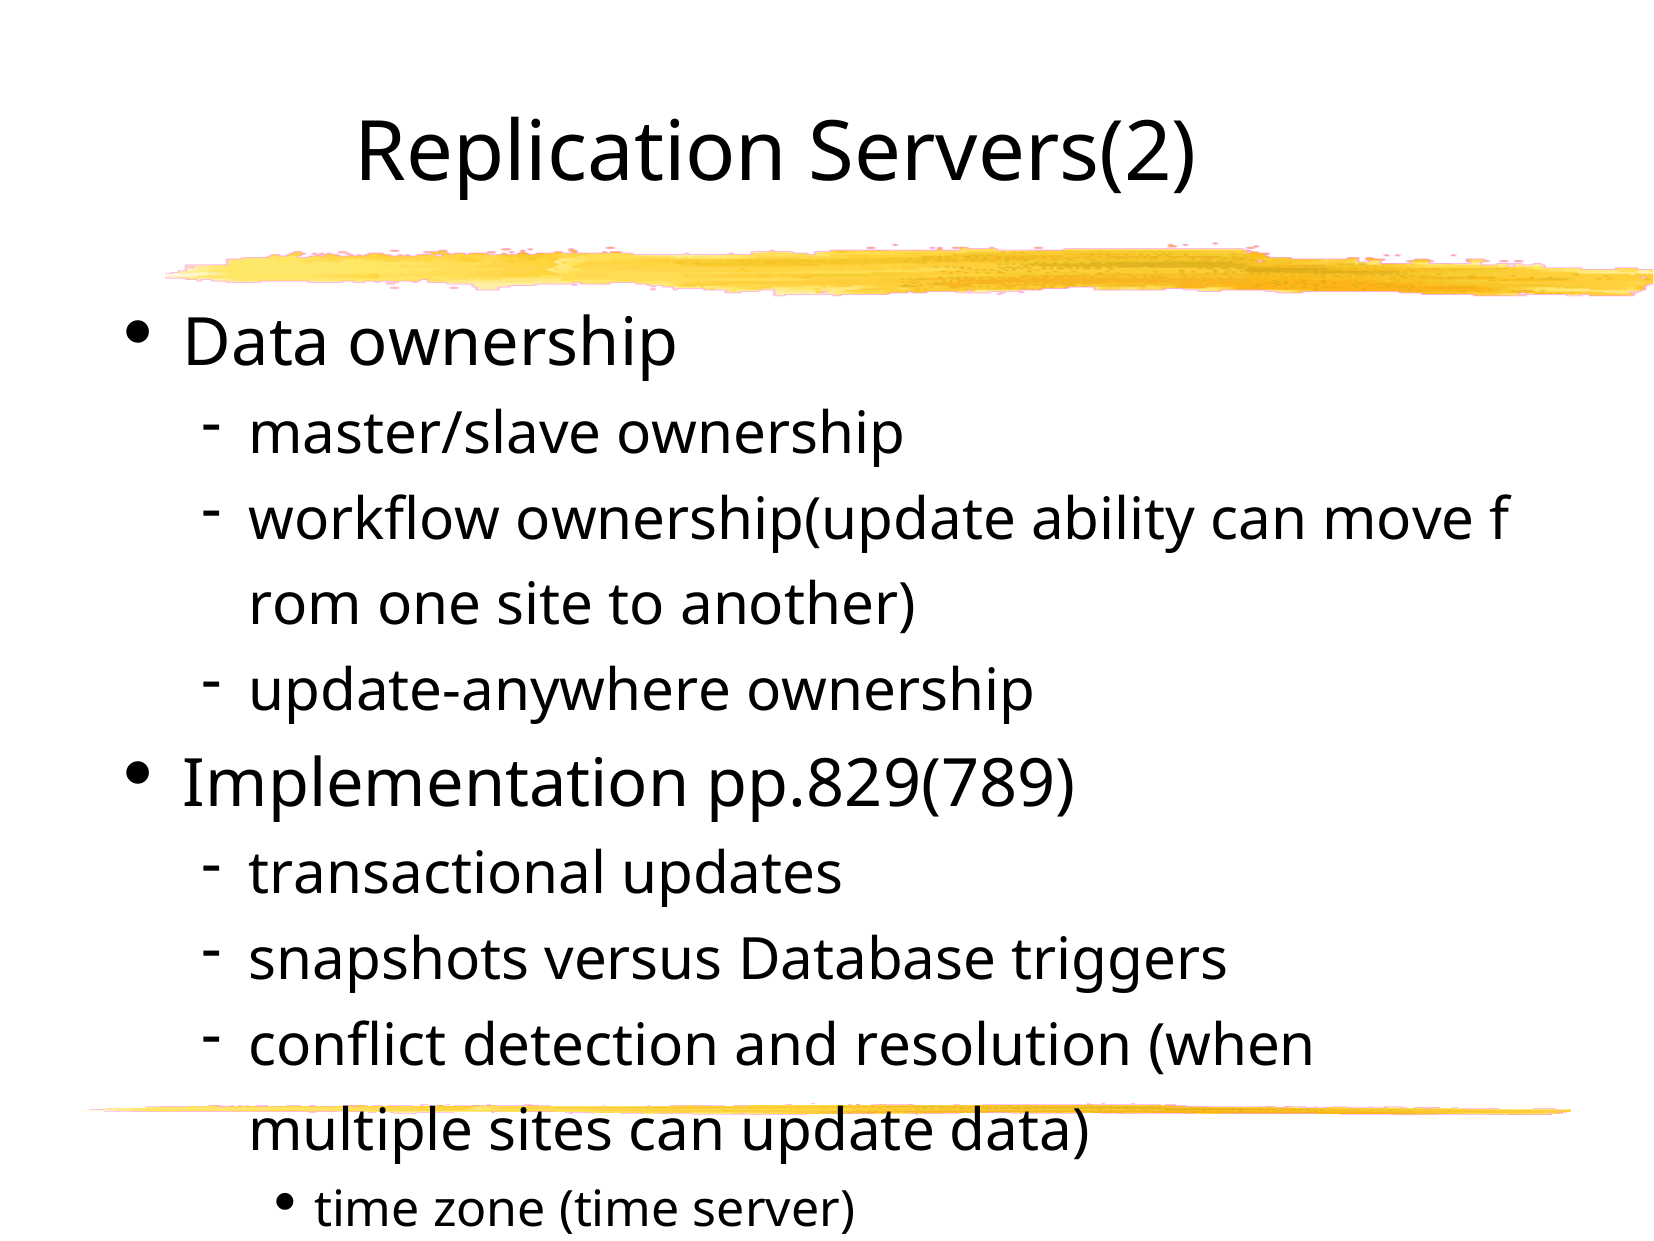

# Replication Servers(2)
Data ownership
master/slave ownership
workflow ownership(update ability can move from one site to another)
update-anywhere ownership
Implementation pp.829(789)
transactional updates
snapshots versus Database triggers
conflict detection and resolution (when
multiple sites can update data)
time zone (time server)